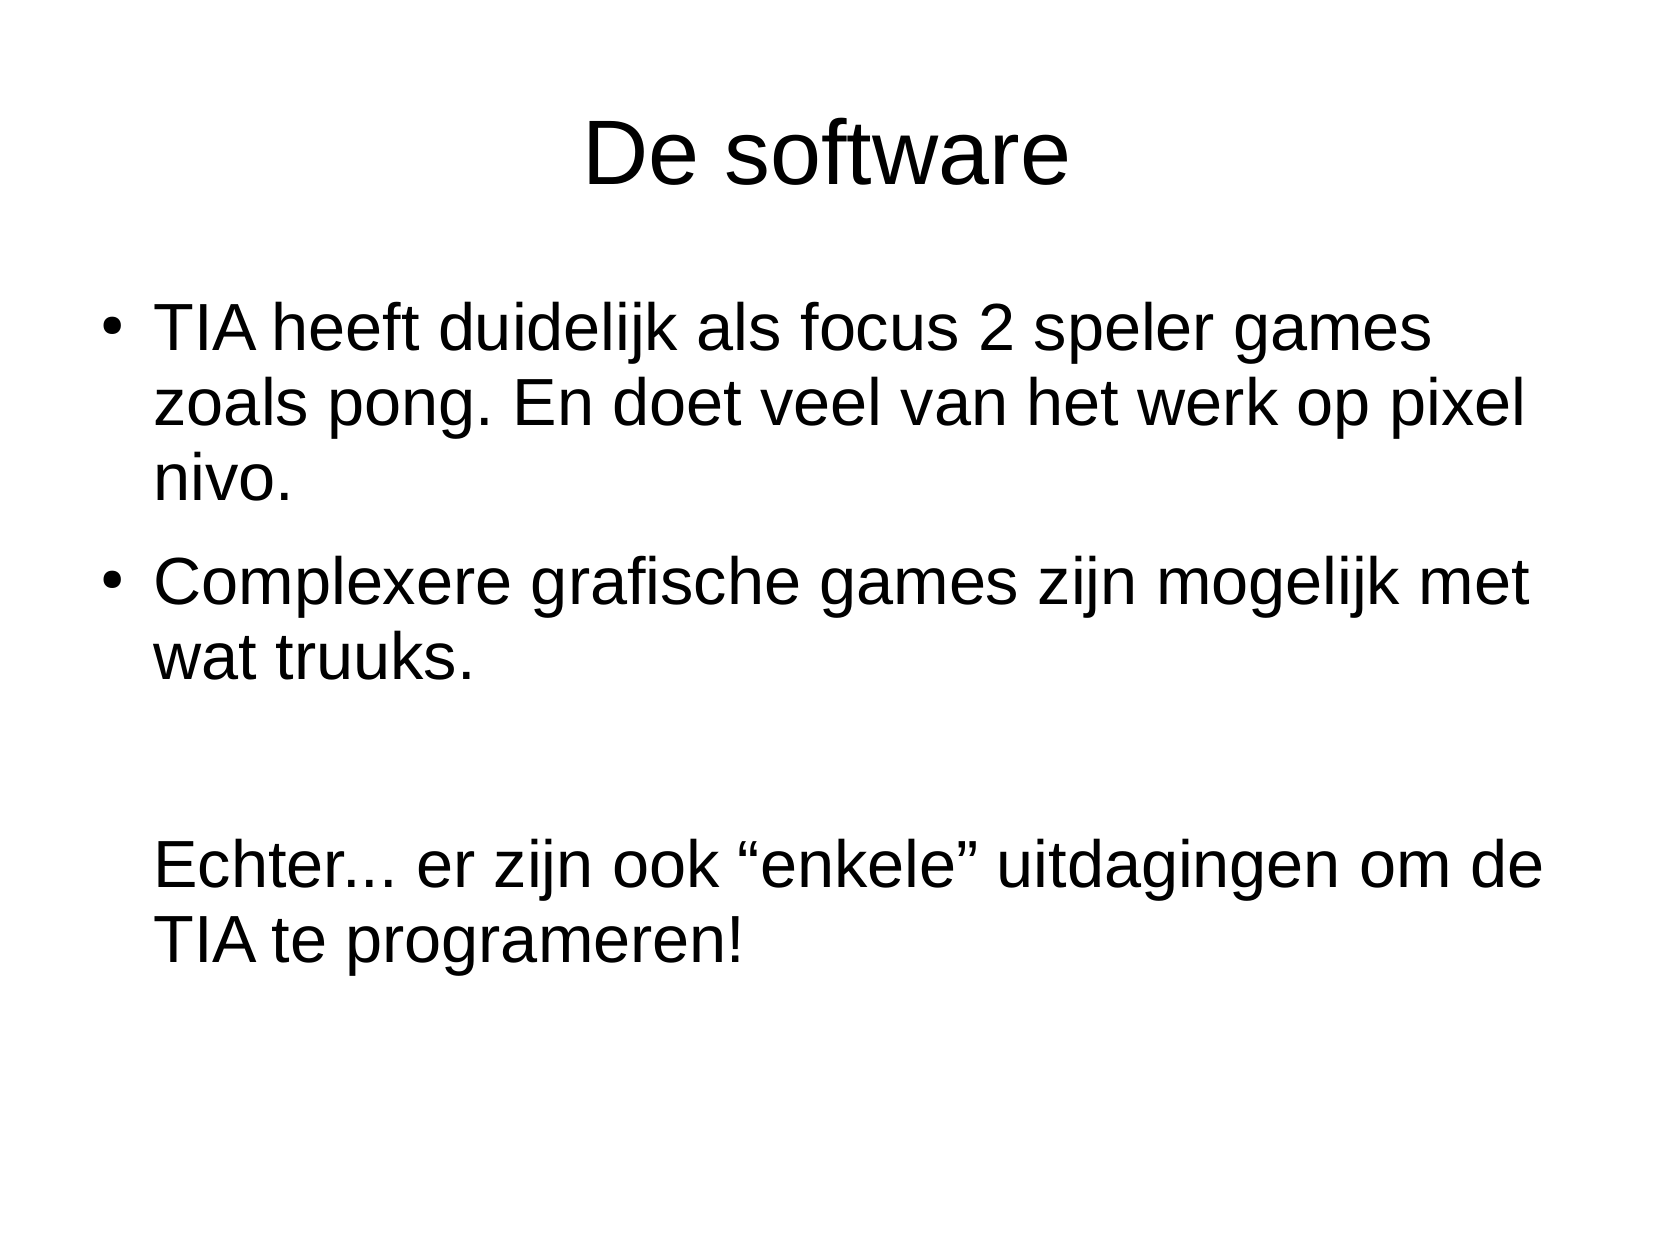

# De software
TIA heeft duidelijk als focus 2 speler games zoals pong. En doet veel van het werk op pixel nivo.
Complexere grafische games zijn mogelijk met wat truuks.
Echter... er zijn ook “enkele” uitdagingen om de TIA te programeren!